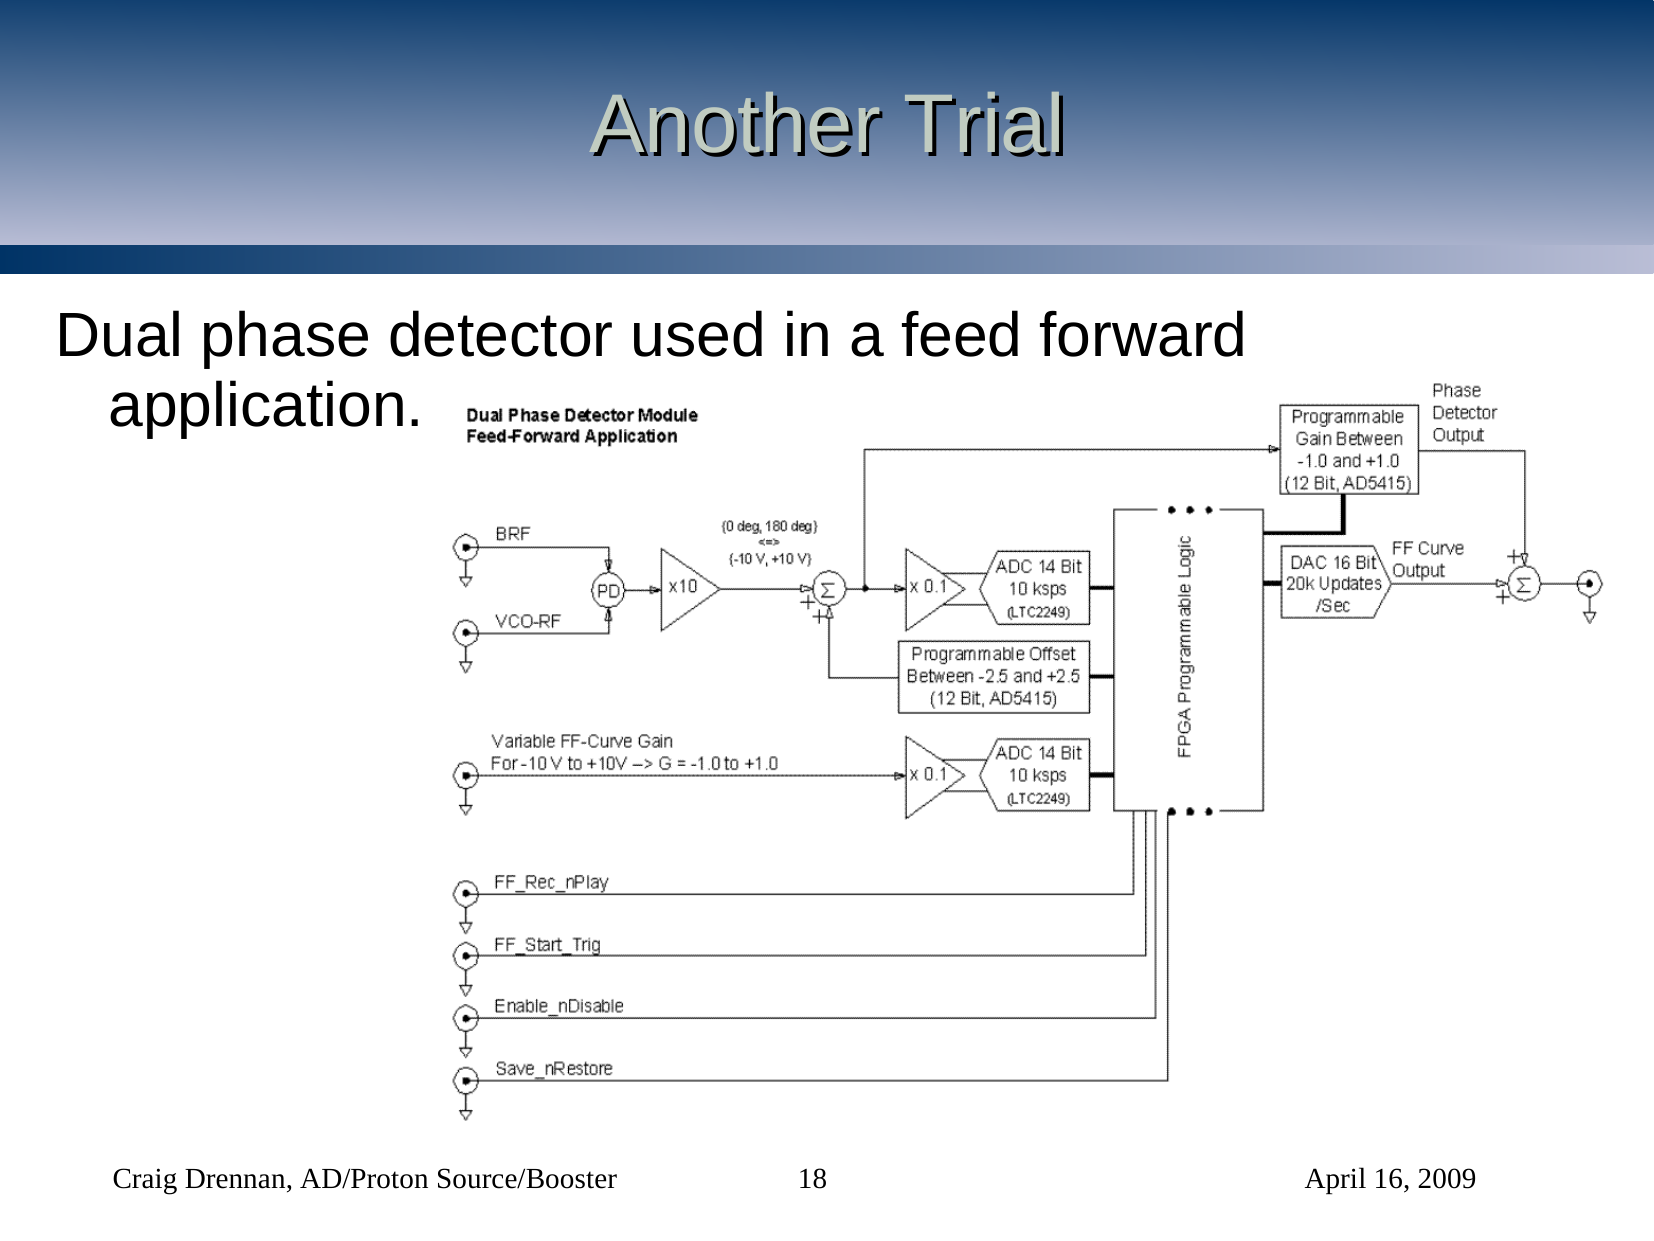

# Another Trial
Dual phase detector used in a feed forward application.